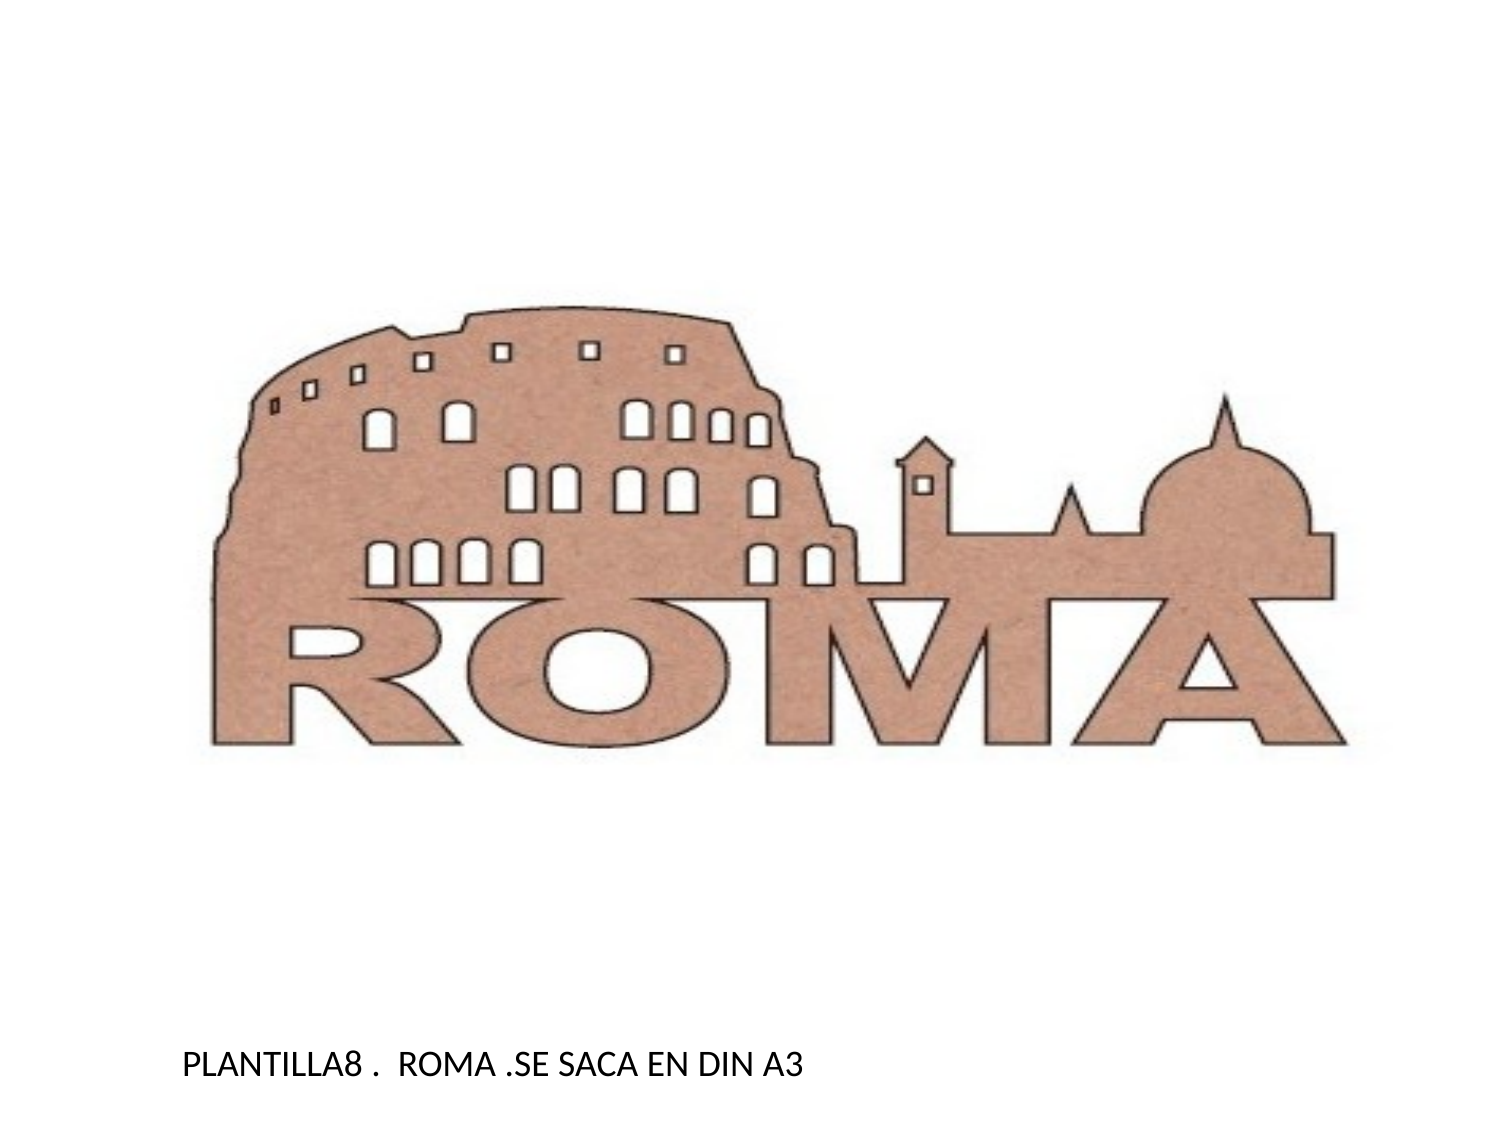

PLANTILLA8 . ROMA .SE SACA EN DIN A3